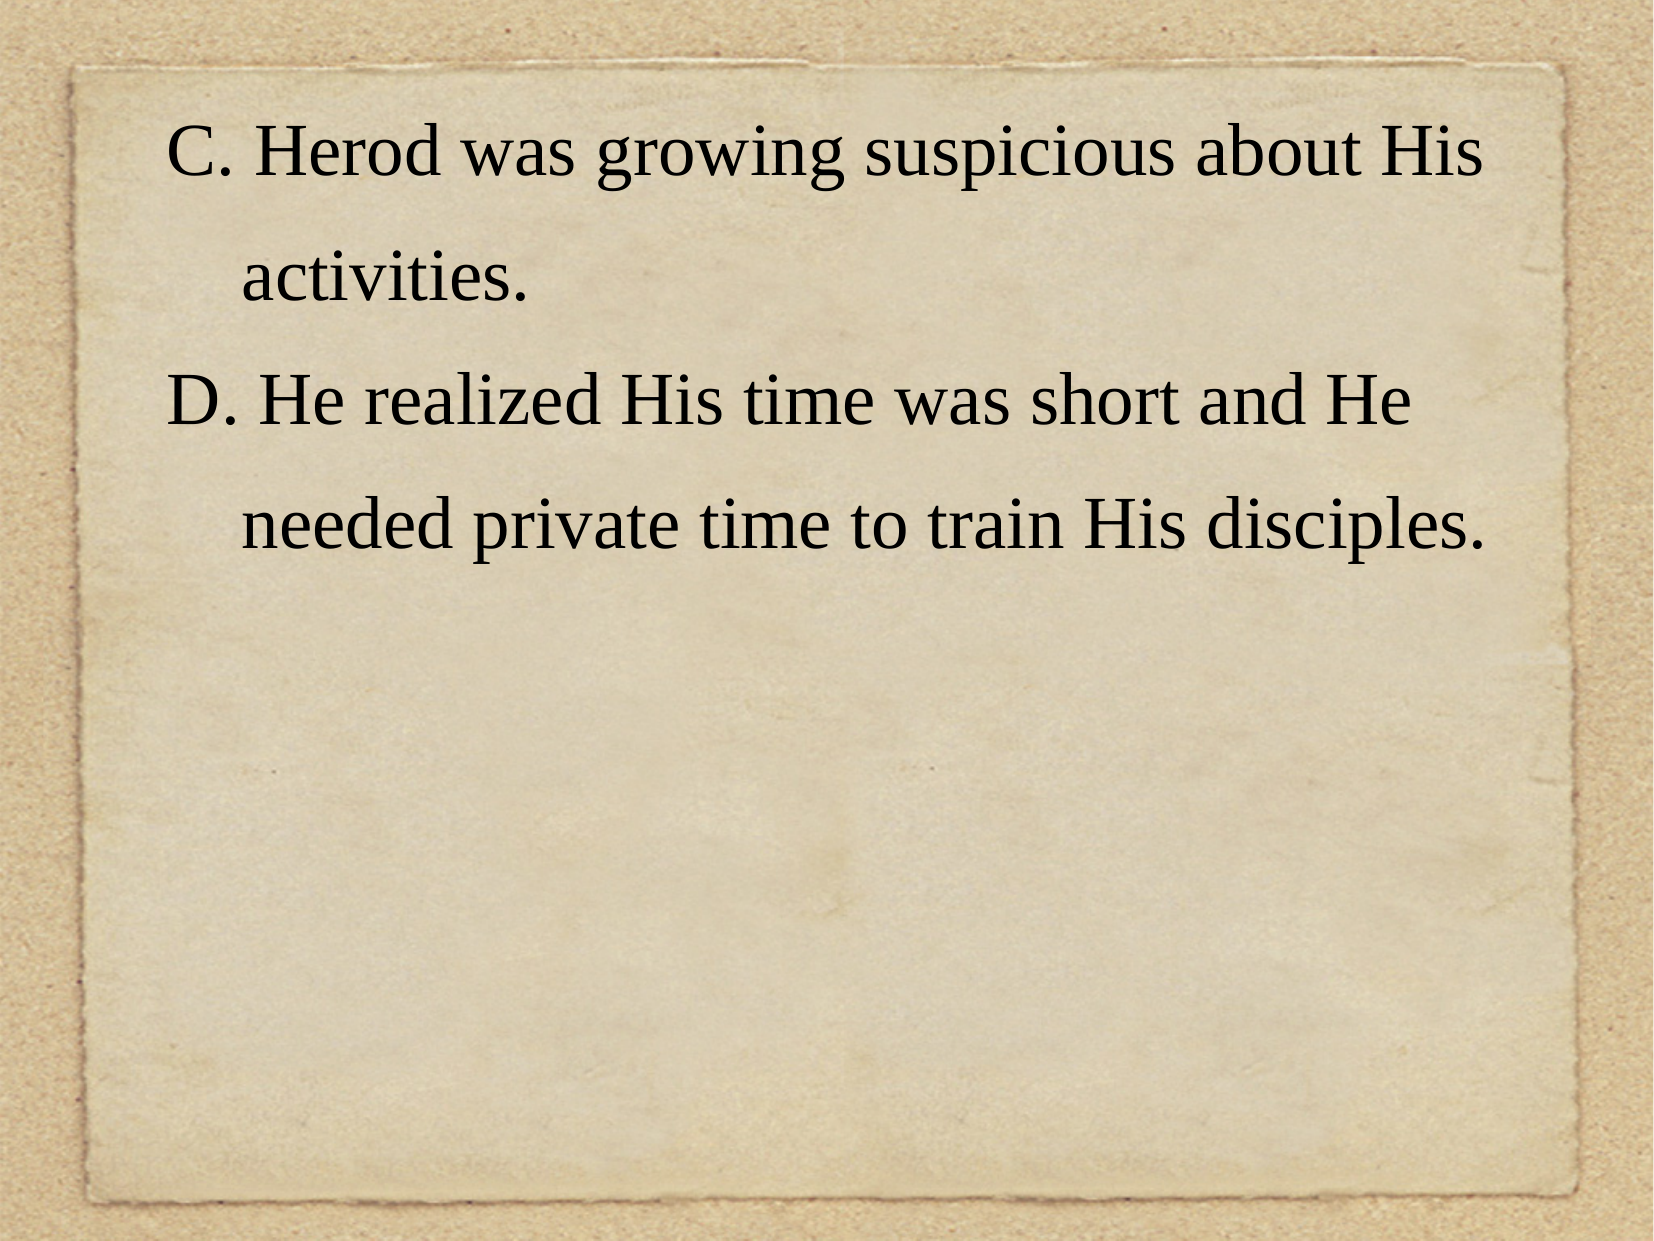

C. Herod was growing suspicious about His 			 	activities.
	D. He realized His time was short and He 				 	needed private time to train His disciples.